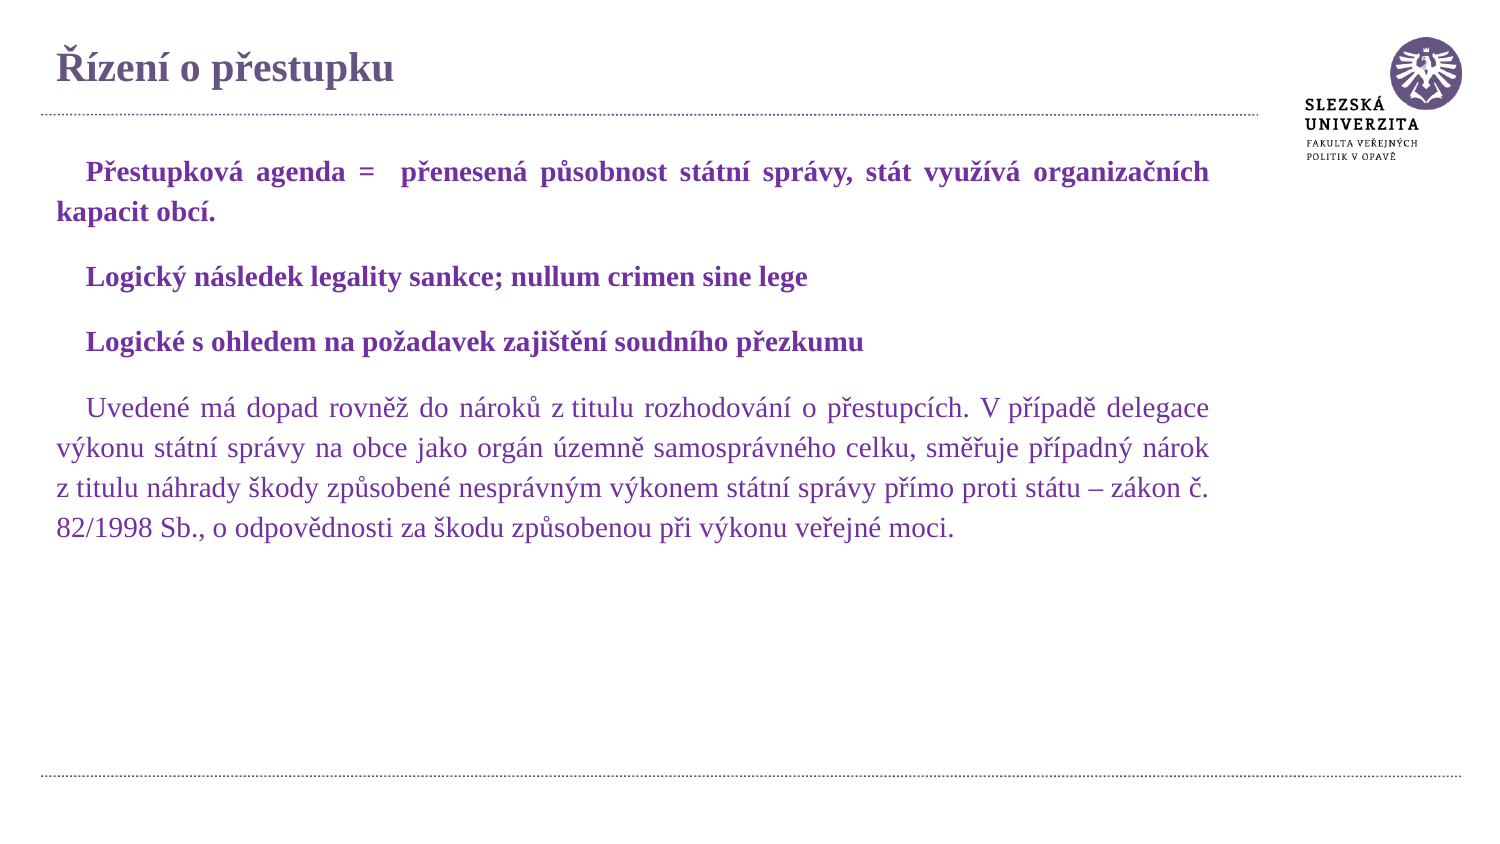

# Řízení o přestupku
Přestupková agenda = přenesená působnost státní správy, stát využívá organizačních kapacit obcí.
Logický následek legality sankce; nullum crimen sine lege
Logické s ohledem na požadavek zajištění soudního přezkumu
Uvedené má dopad rovněž do nároků z titulu rozhodování o přestupcích. V případě delegace výkonu státní správy na obce jako orgán územně samosprávného celku, směřuje případný nárok z titulu náhrady škody způsobené nesprávným výkonem státní správy přímo proti státu – zákon č. 82/1998 Sb., o odpovědnosti za škodu způsobenou při výkonu veřejné moci.